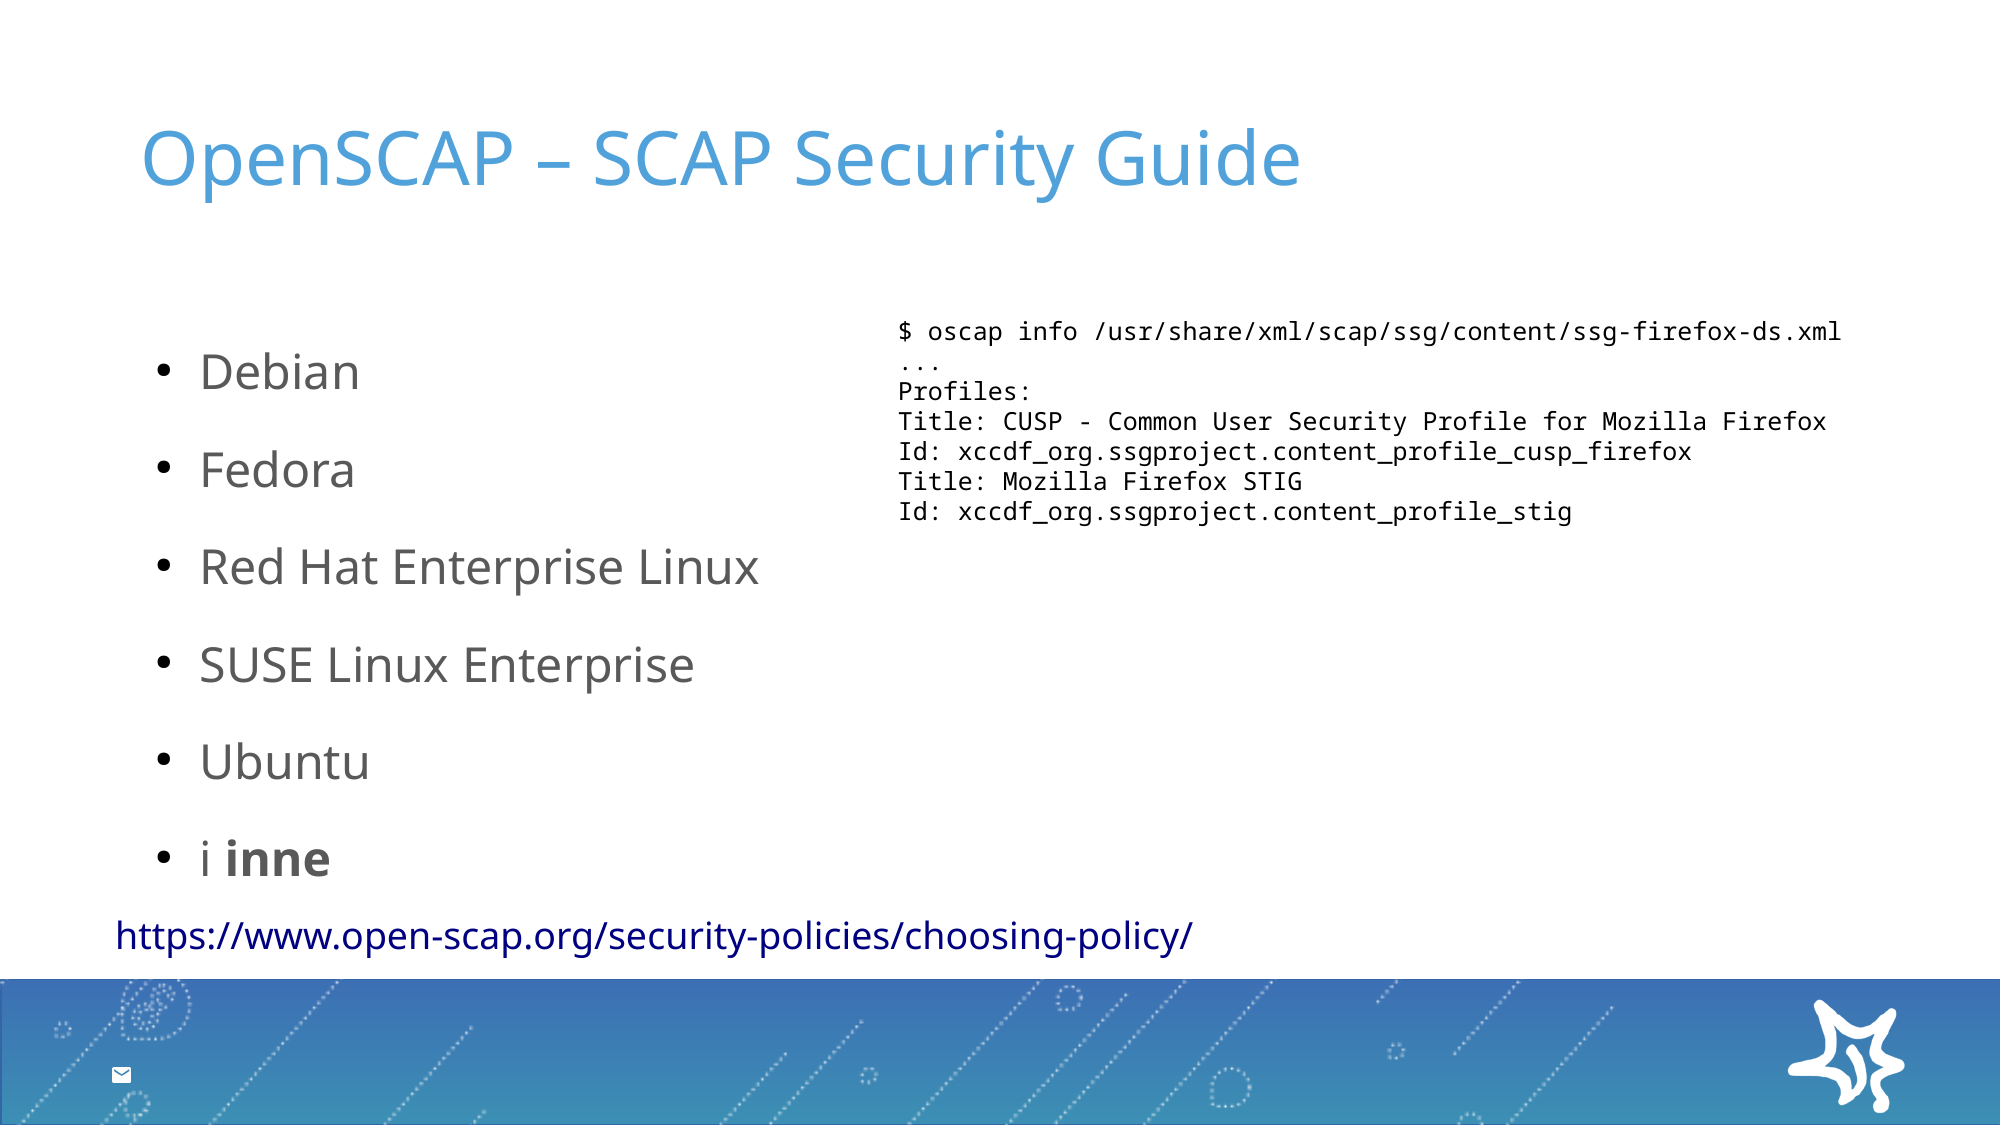

# OpenSCAP – SCAP Security Guide
Debian
Fedora
Red Hat Enterprise Linux
SUSE Linux Enterprise
Ubuntu
i inne
$ oscap info /usr/share/xml/scap/ssg/content/ssg-firefox-ds.xml
...
Profiles:
Title: CUSP - Common User Security Profile for Mozilla Firefox
Id: xccdf_org.ssgproject.content_profile_cusp_firefox
Title: Mozilla Firefox STIG
Id: xccdf_org.ssgproject.content_profile_stig
https://www.open-scap.org/security-policies/choosing-policy/